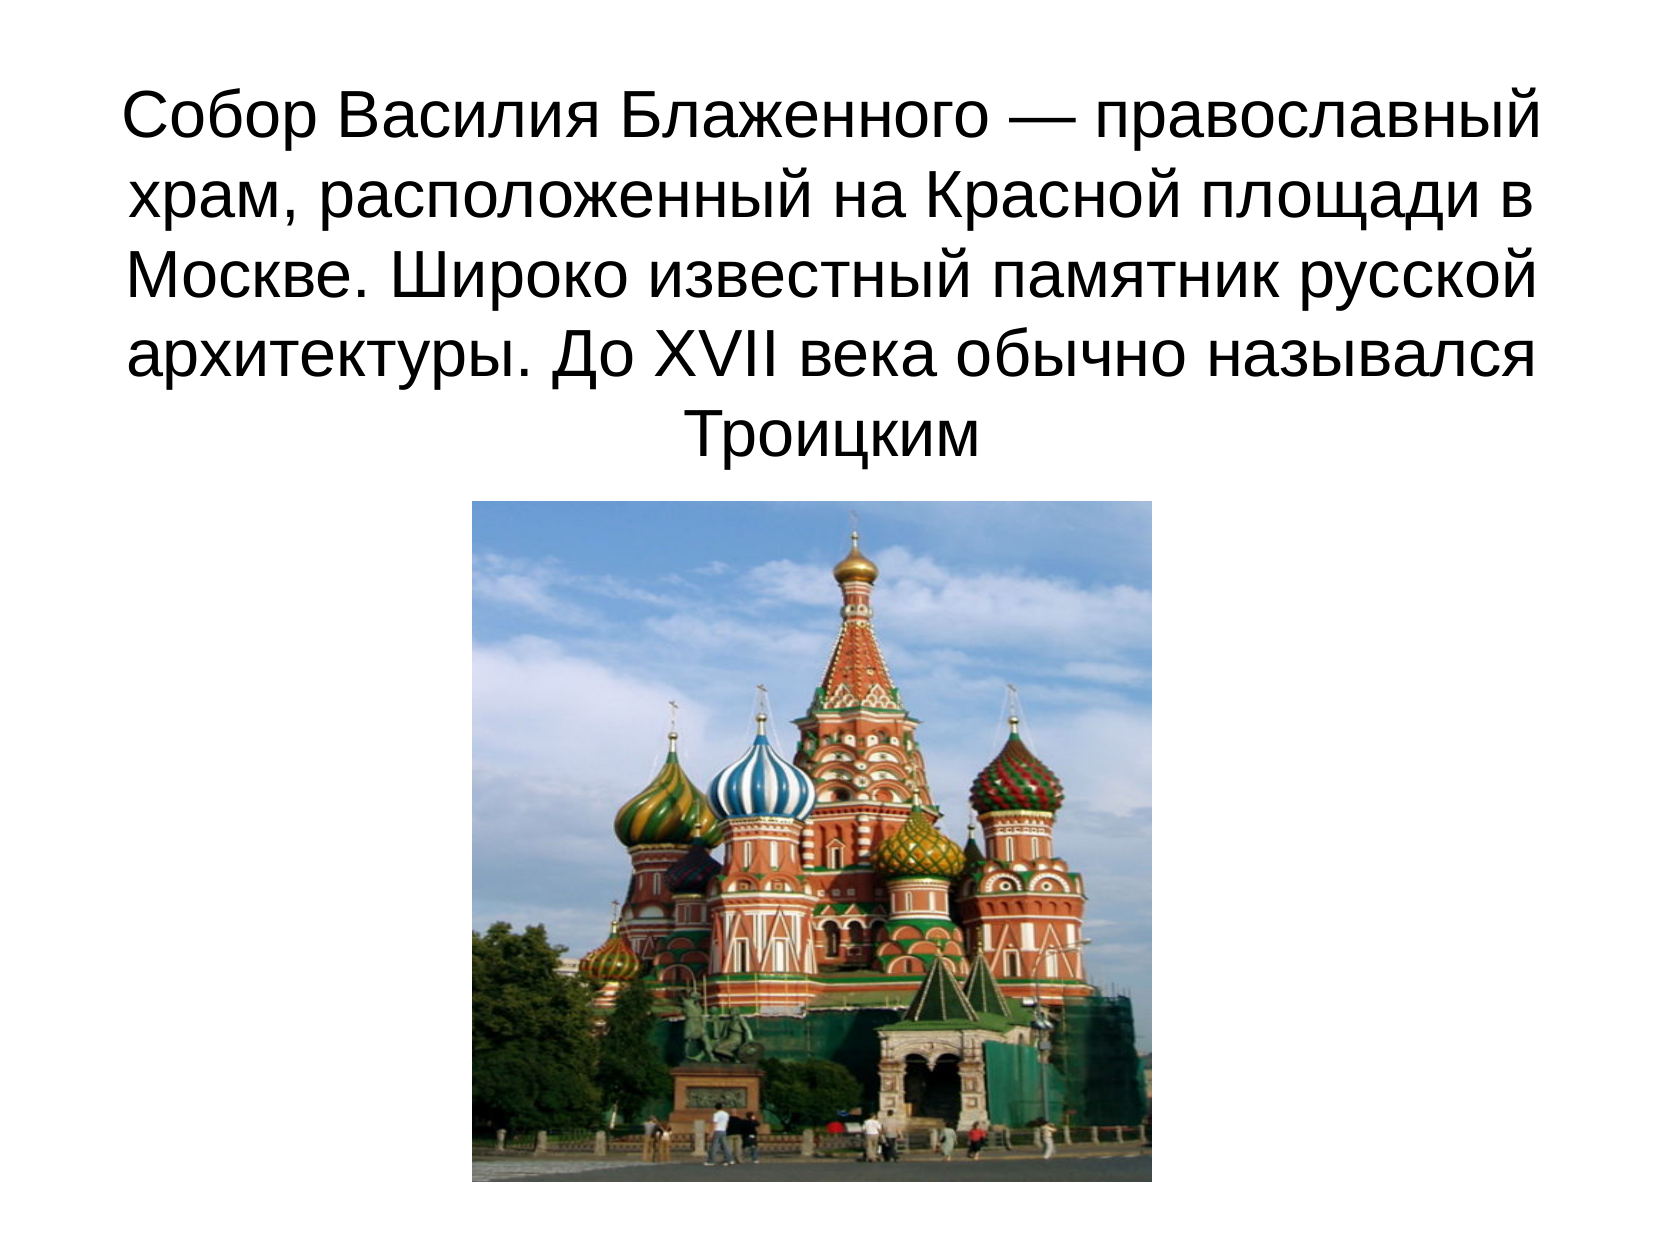

# Собор Василия Блаженного — православный храм, расположенный на Красной площади в Москве. Широко известный памятник русской архитектуры. До XVII века обычно назывался Троицким